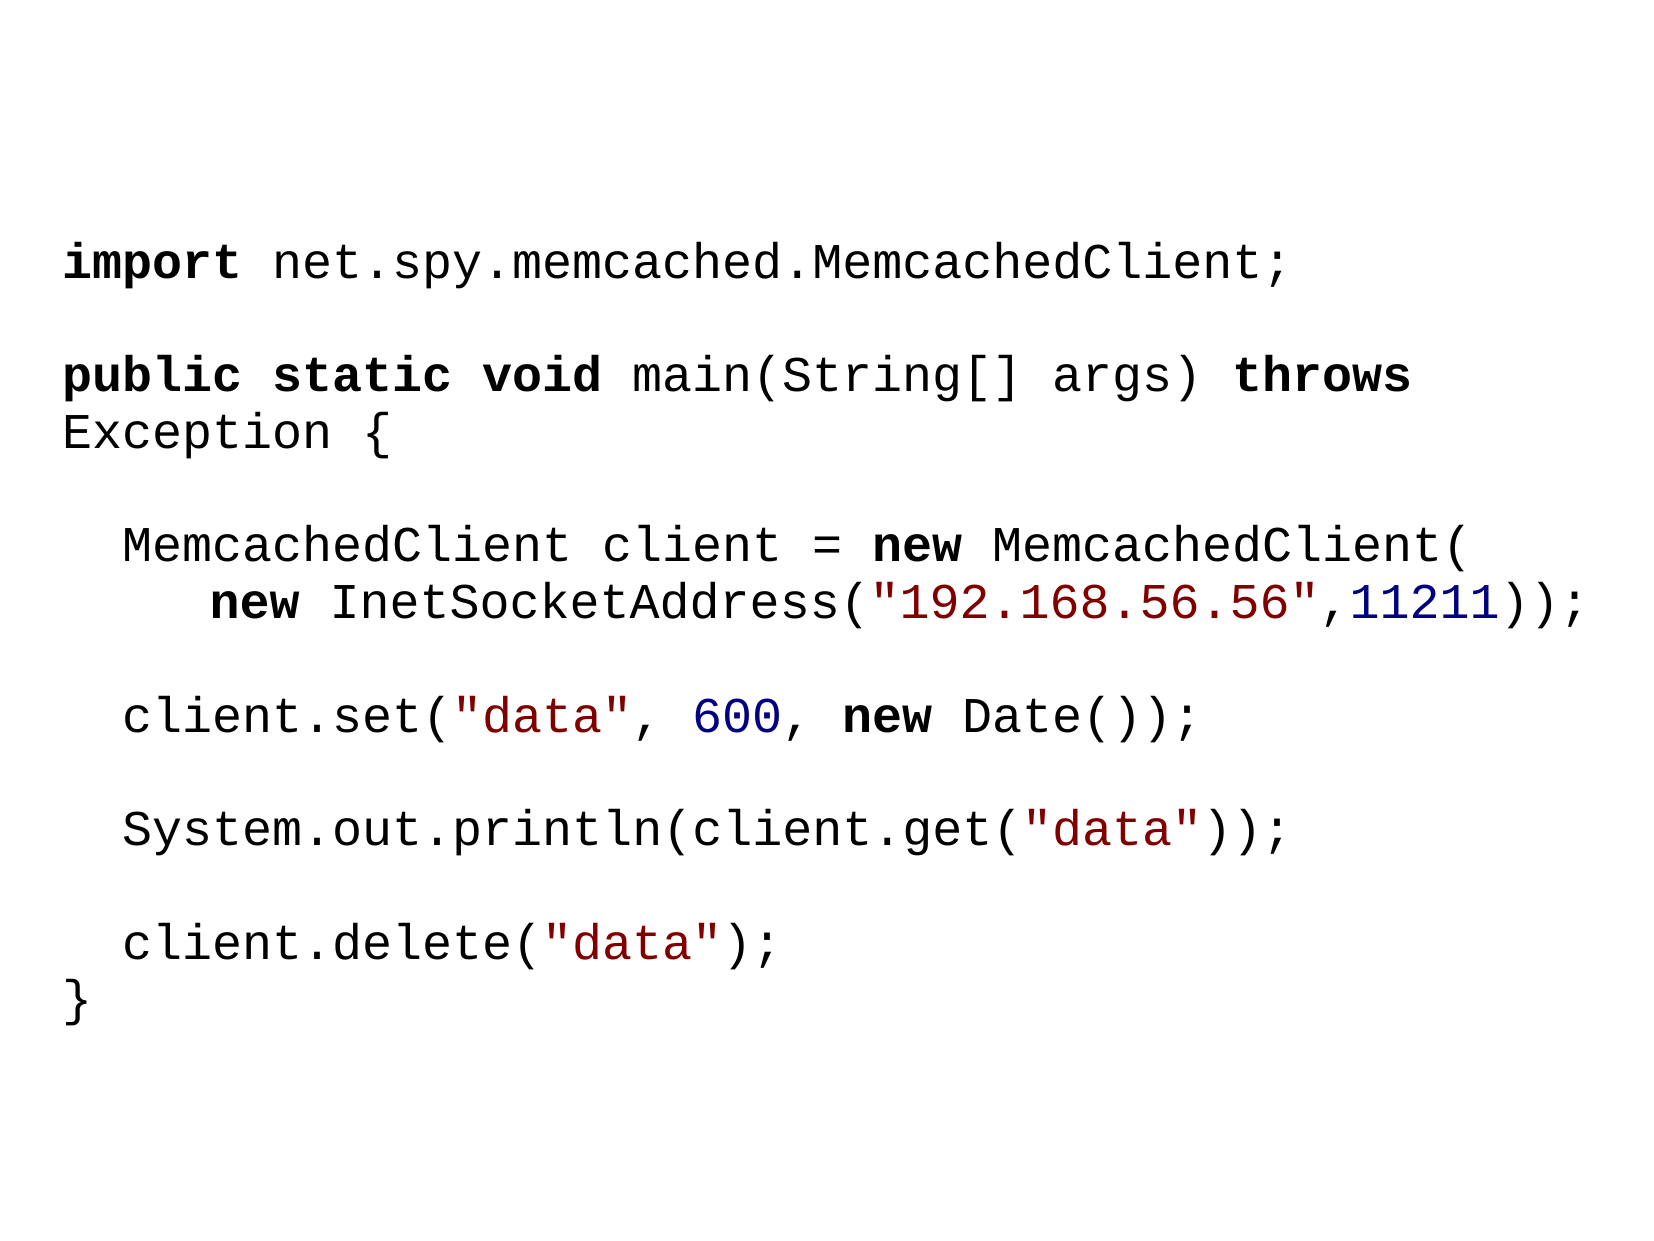

import net.spy.memcached.MemcachedClient;
public static void main(String[] args) throws Exception {
 MemcachedClient client = new MemcachedClient(
		new InetSocketAddress("192.168.56.56",11211));
 client.set("data", 600, new Date());
 System.out.println(client.get("data"));
 client.delete("data");
}